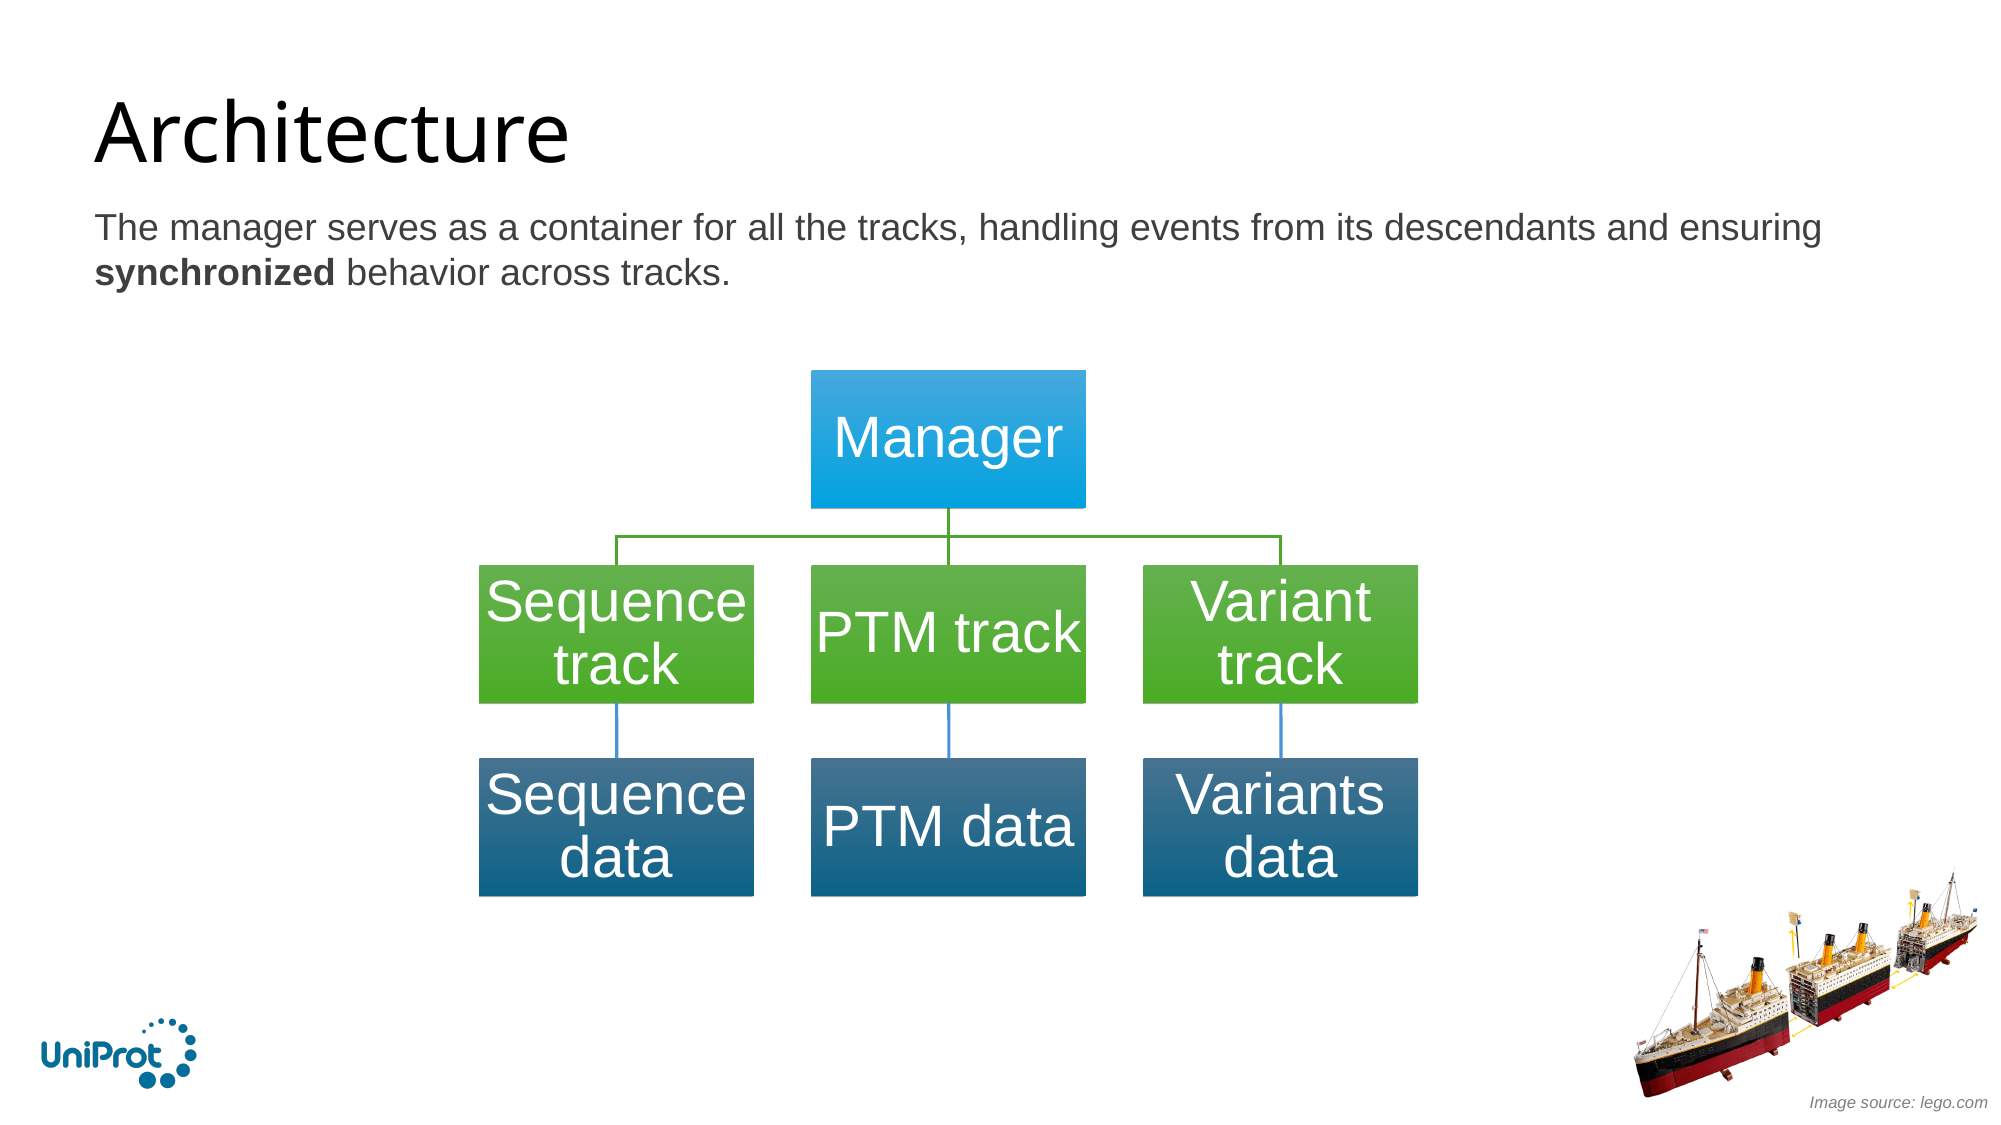

Architecture
The manager serves as a container for all the tracks, handling events from its descendants and ensuring synchronized behavior across tracks.
Manager
Sequence track
PTM track
Variant track
Sequence data
PTM data
Variants data
Image source: lego.com